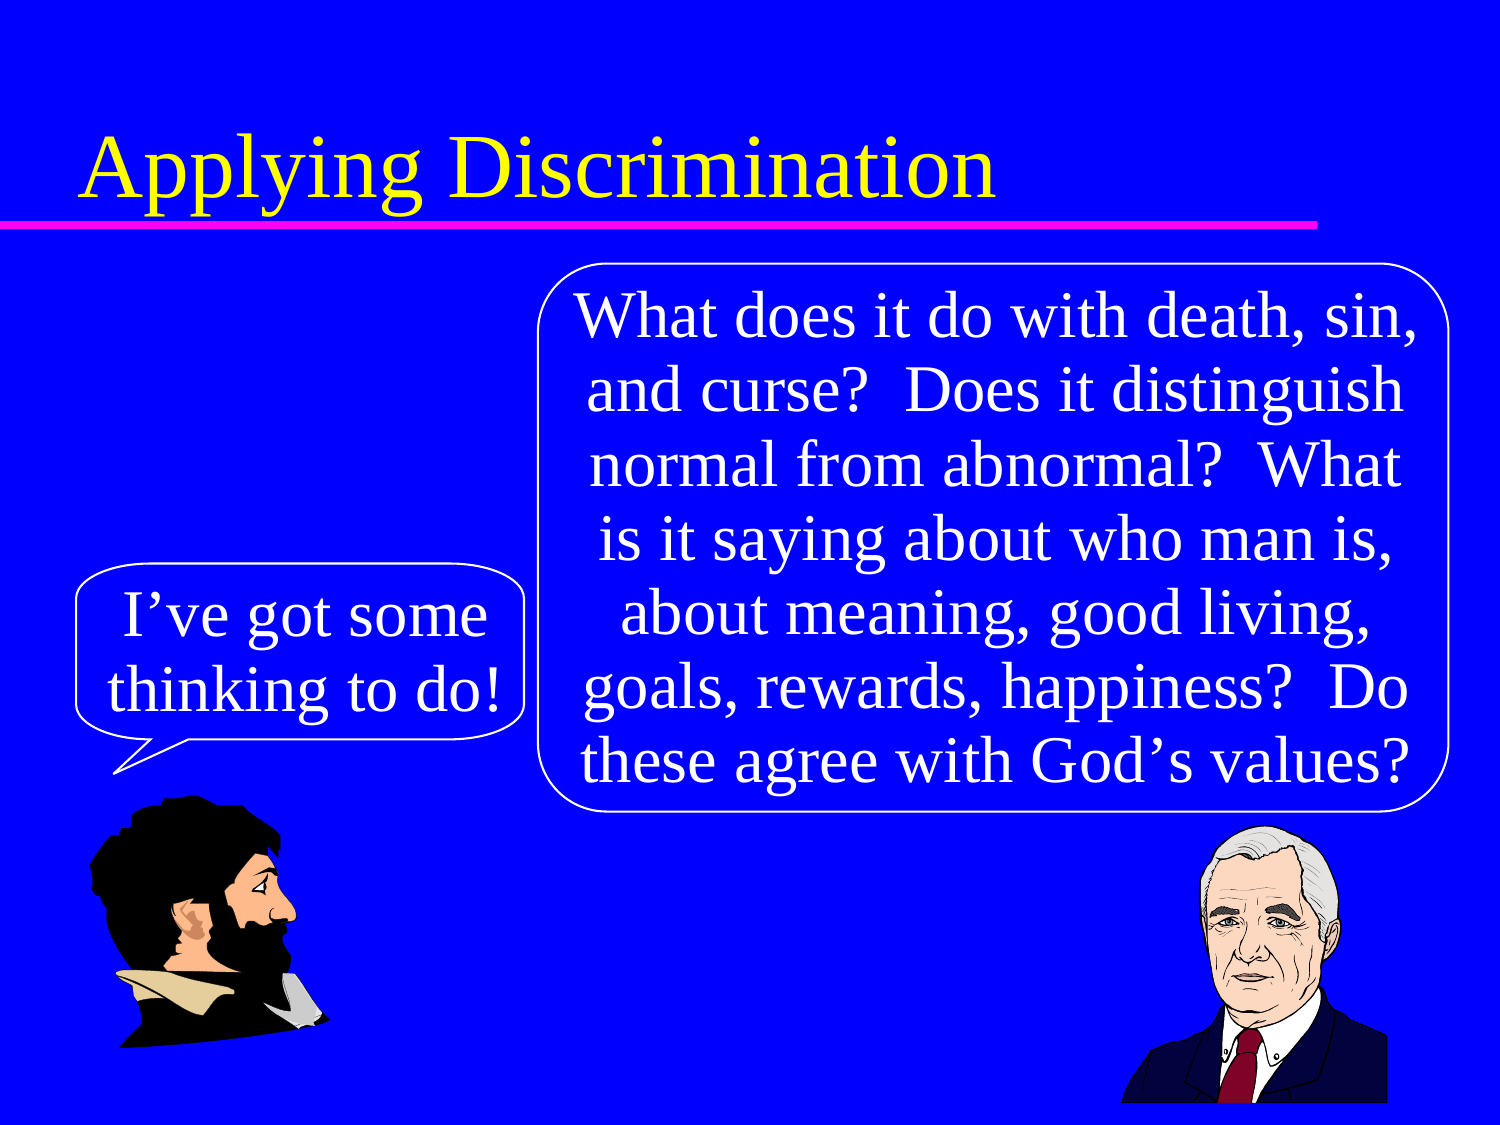

# Applying Discrimination
What does it do with death, sin,
and curse? Does it distinguish
normal from abnormal? What
is it saying about who man is,
about meaning, good living,
goals, rewards, happiness? Do
these agree with God’s values?
I’ve got some
thinking to do!